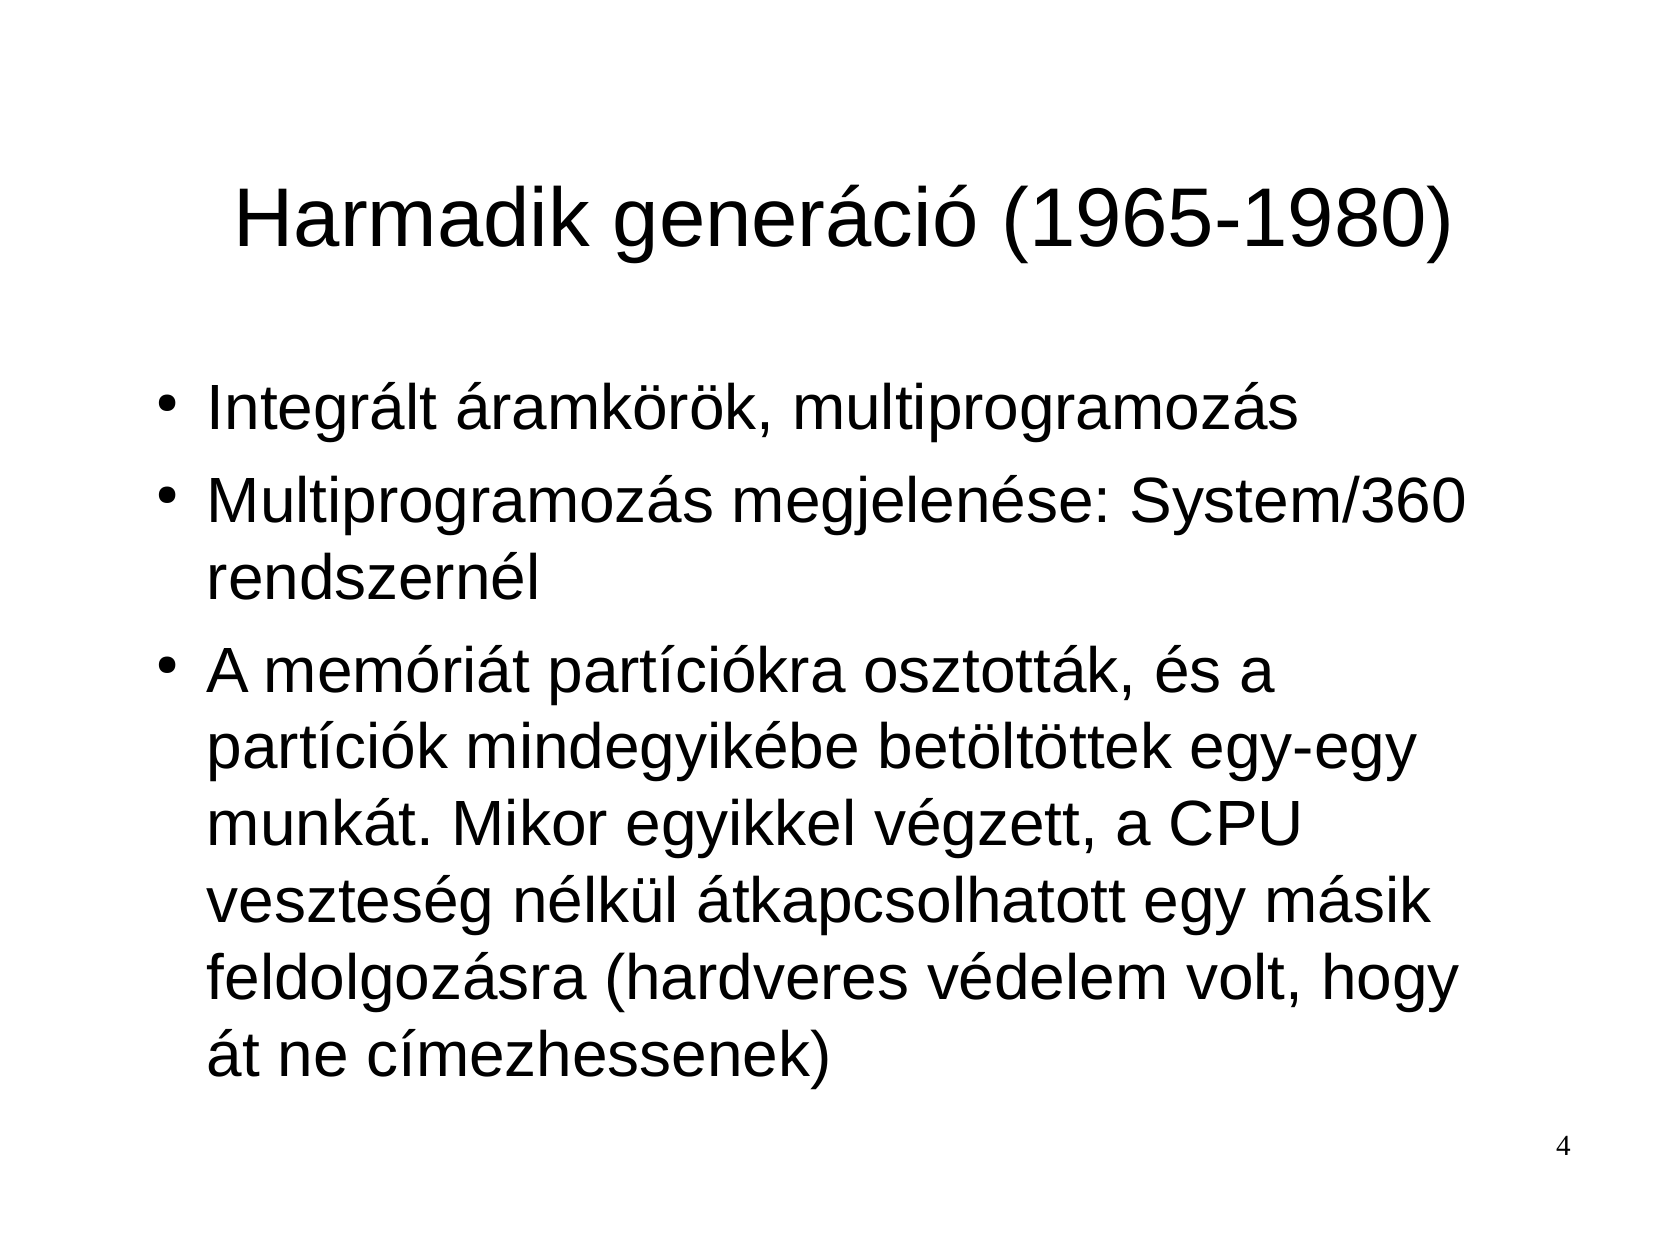

# Harmadik generáció (1965-1980)
Integrált áramkörök, multiprogramozás
Multiprogramozás megjelenése: System/360 rendszernél
A memóriát partíciókra osztották, és a 			partíciók mindegyikébe betöltöttek egy-egy munkát. Mikor egyikkel végzett, a CPU veszteség nélkül átkapcsolhatott egy másik feldolgozásra (hardveres védelem volt, hogy át ne címezhessenek)
4